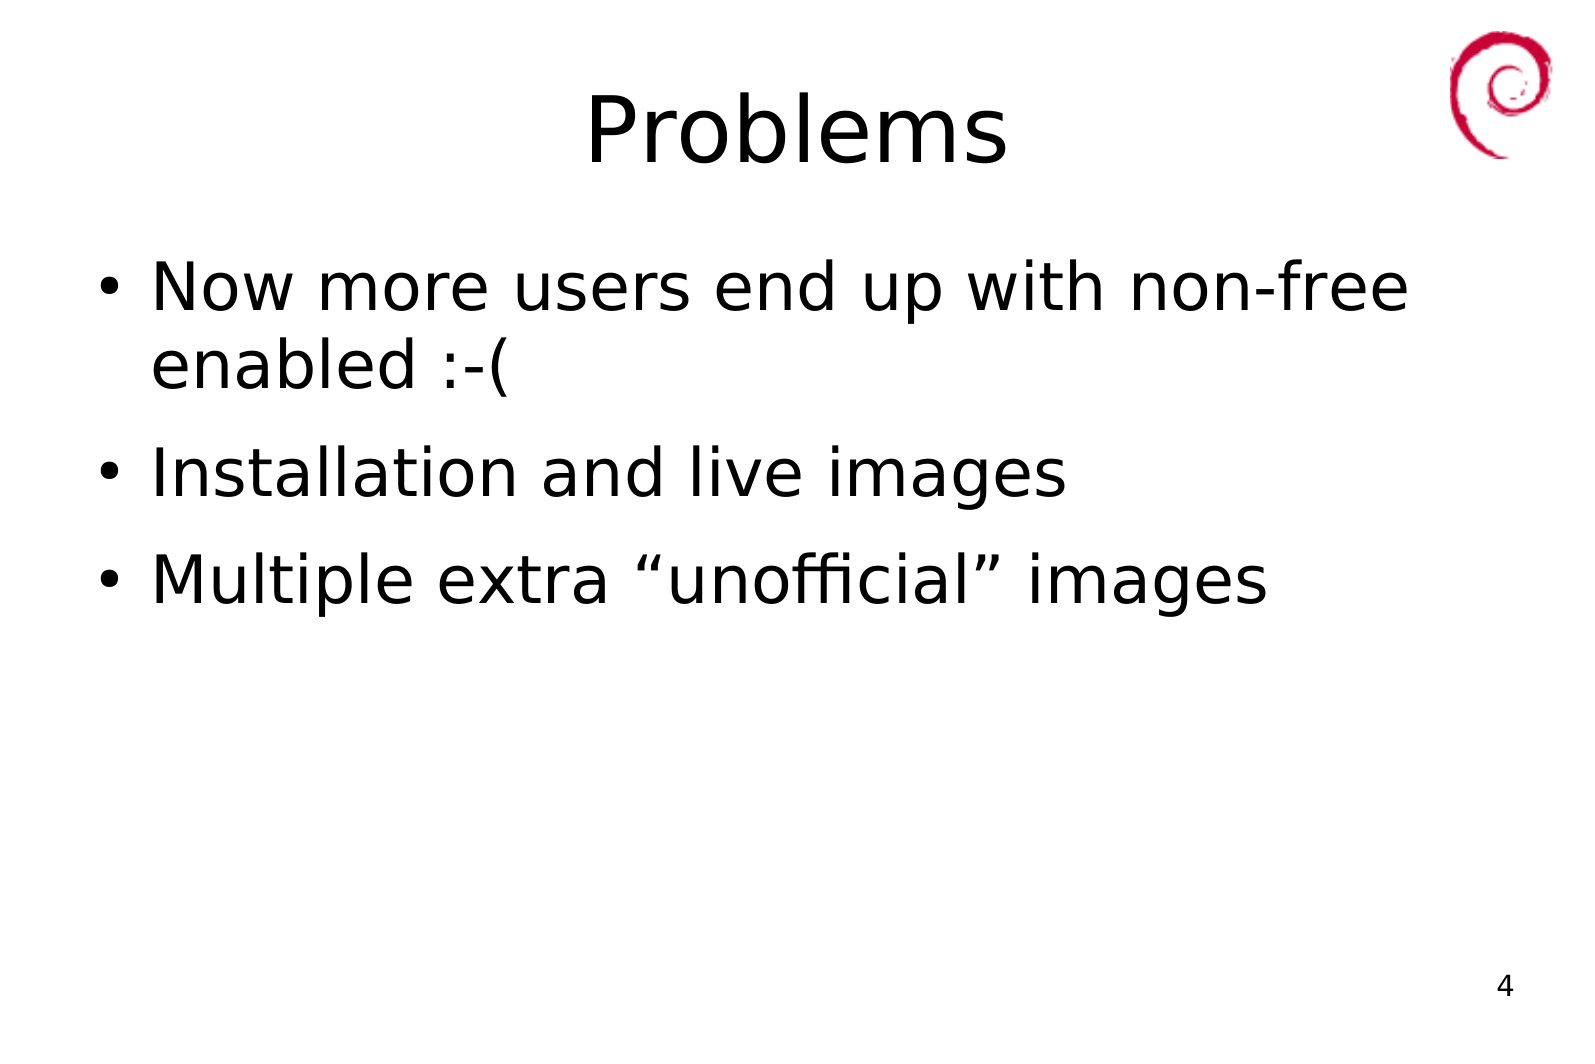

# Problems
Now more users end up with non-free enabled :-(
Installation and live images
Multiple extra “unofficial” images
4